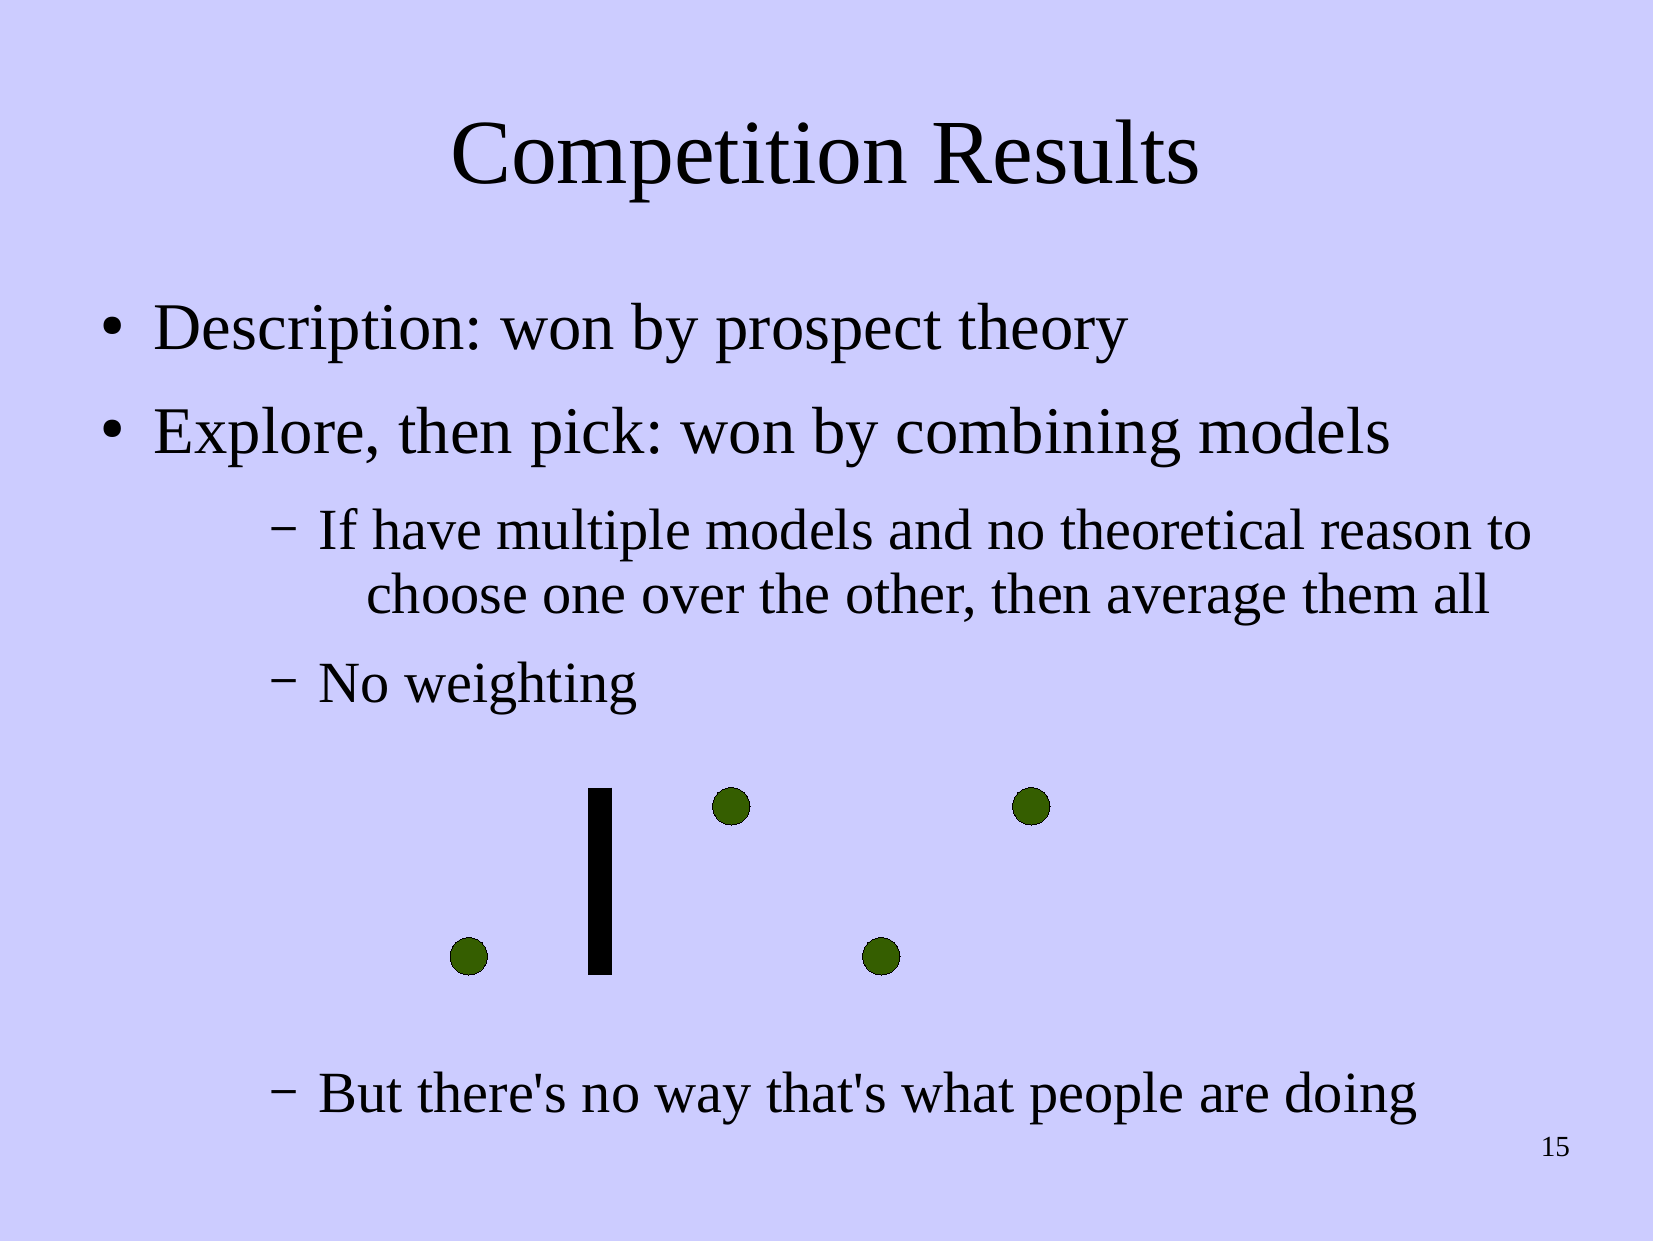

# Competition Results
Description: won by prospect theory
Explore, then pick: won by combining models
If have multiple models and no theoretical reason to choose one over the other, then average them all
No weighting
But there's no way that's what people are doing
15